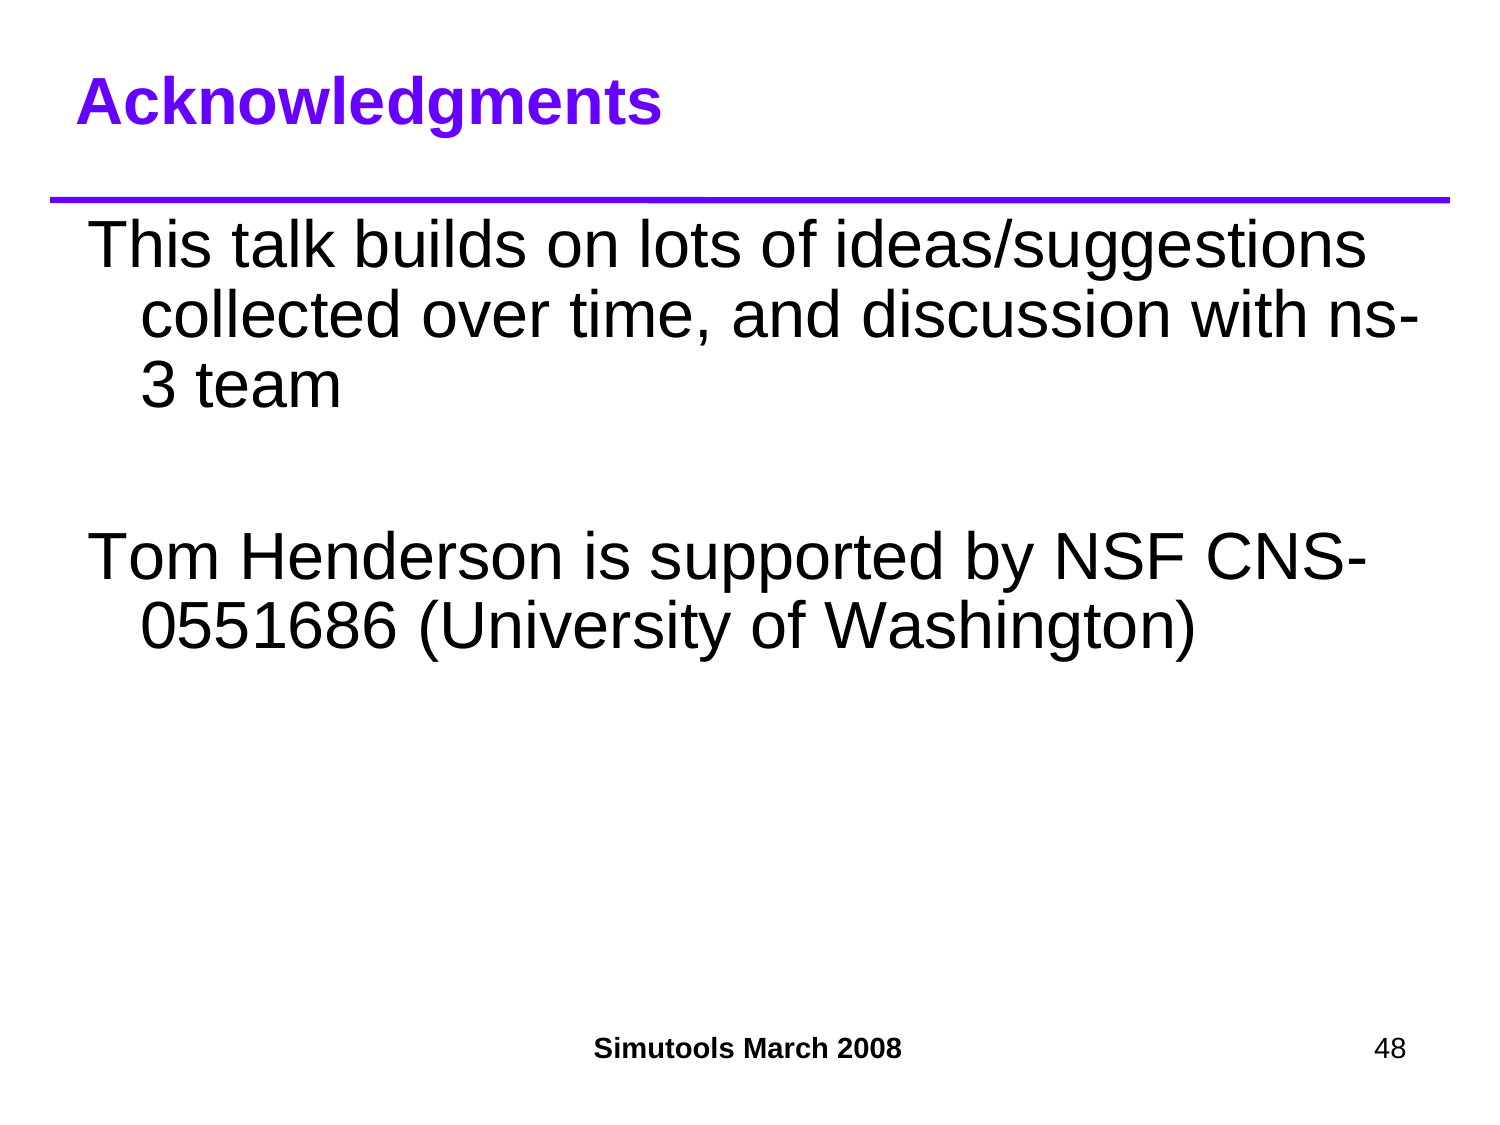

# Acknowledgments
This talk builds on lots of ideas/suggestions collected over time, and discussion with ns-3 team
Tom Henderson is supported by NSF CNS-0551686 (University of Washington)
48